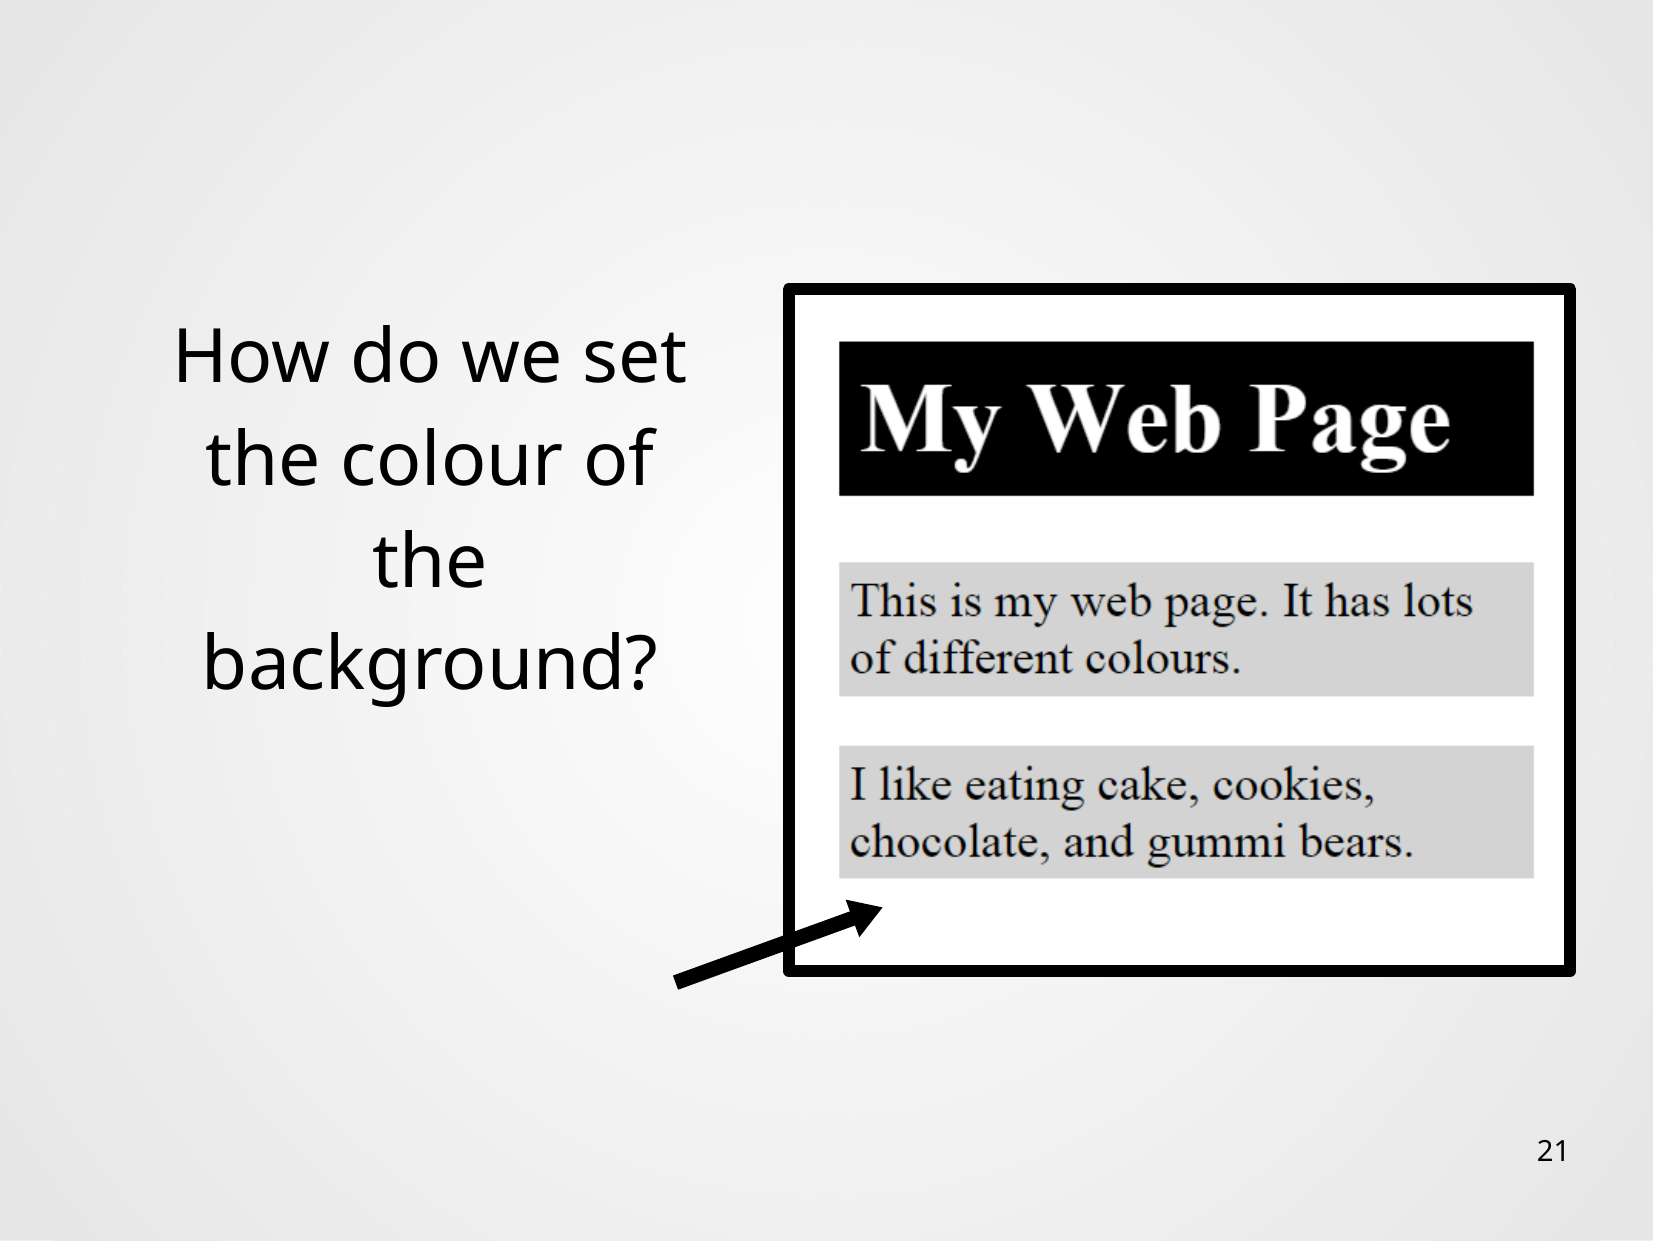

How do we set the colour of the background?
21